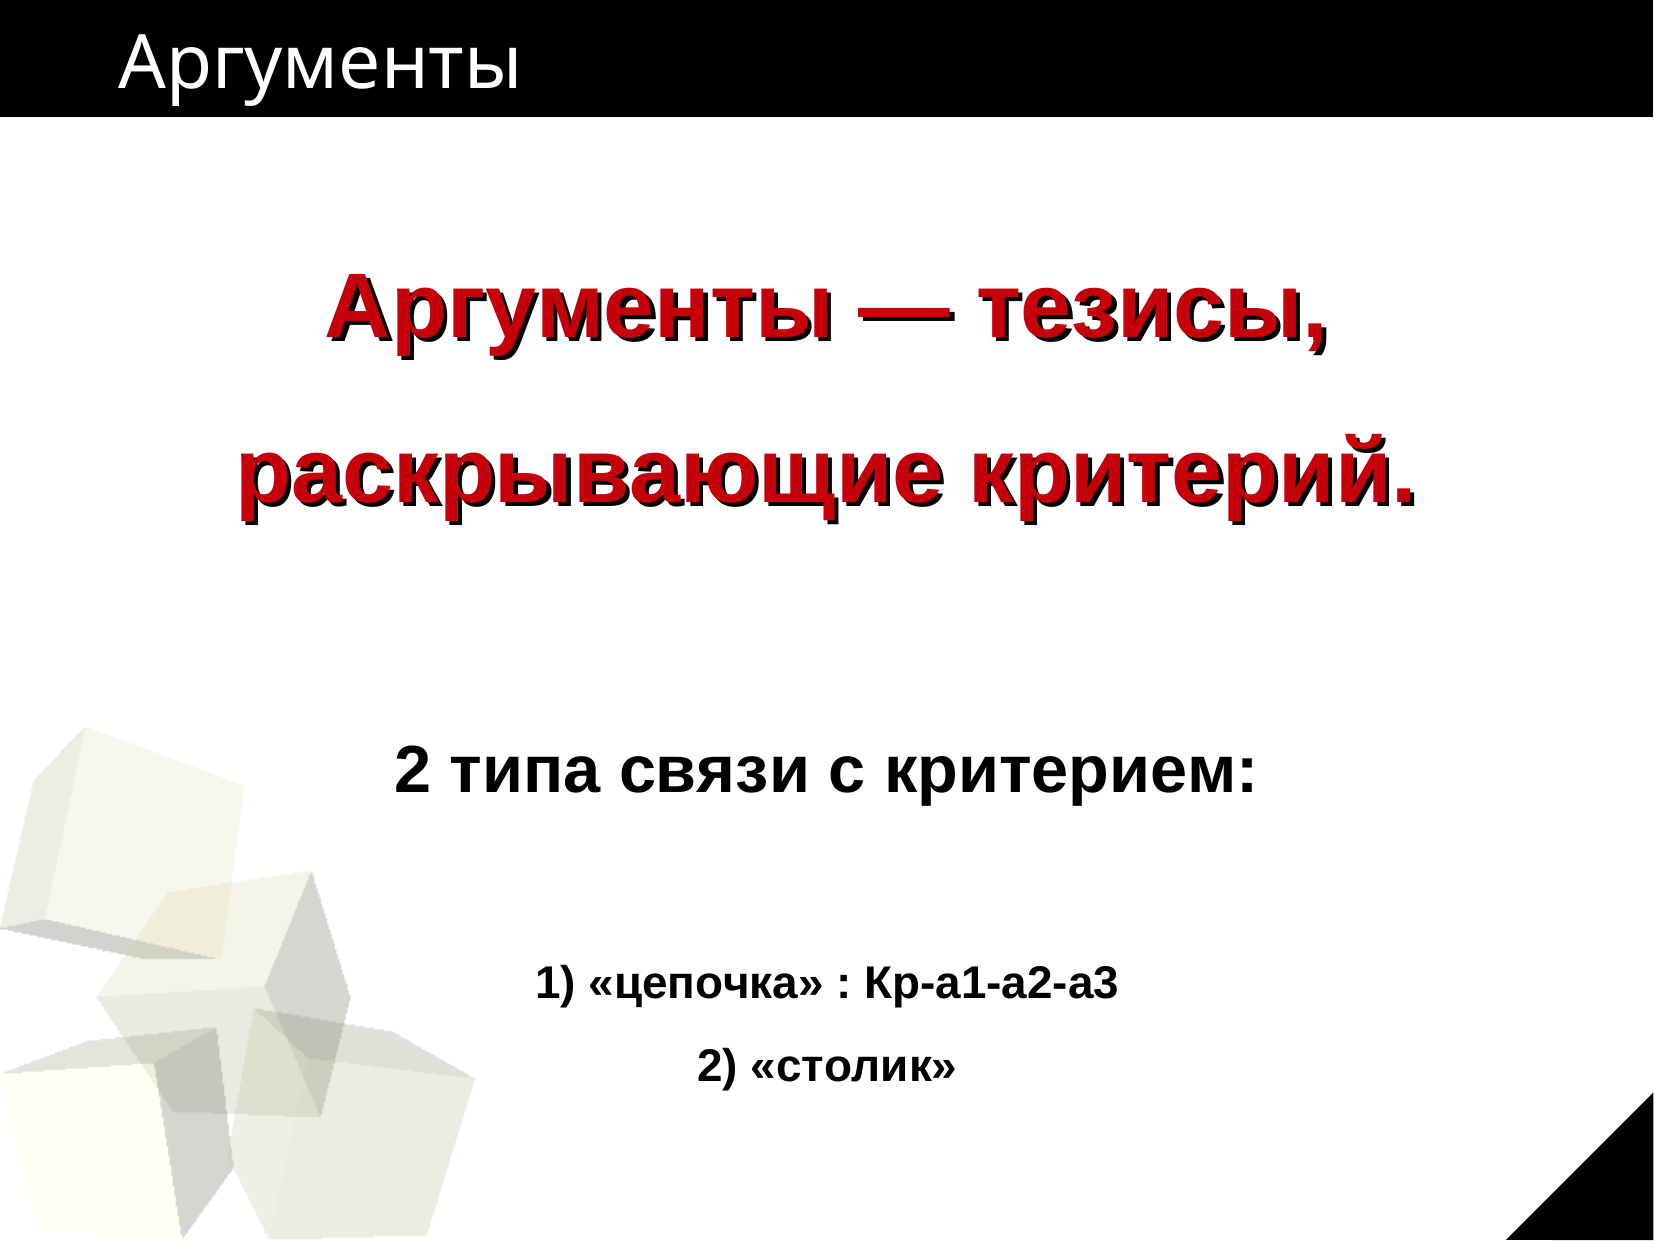

# Аргументы
Аргументы — тезисы, раскрывающие критерий.
2 типа связи с критерием:
1) «цепочка» : Кр-а1-а2-а3
2) «столик»